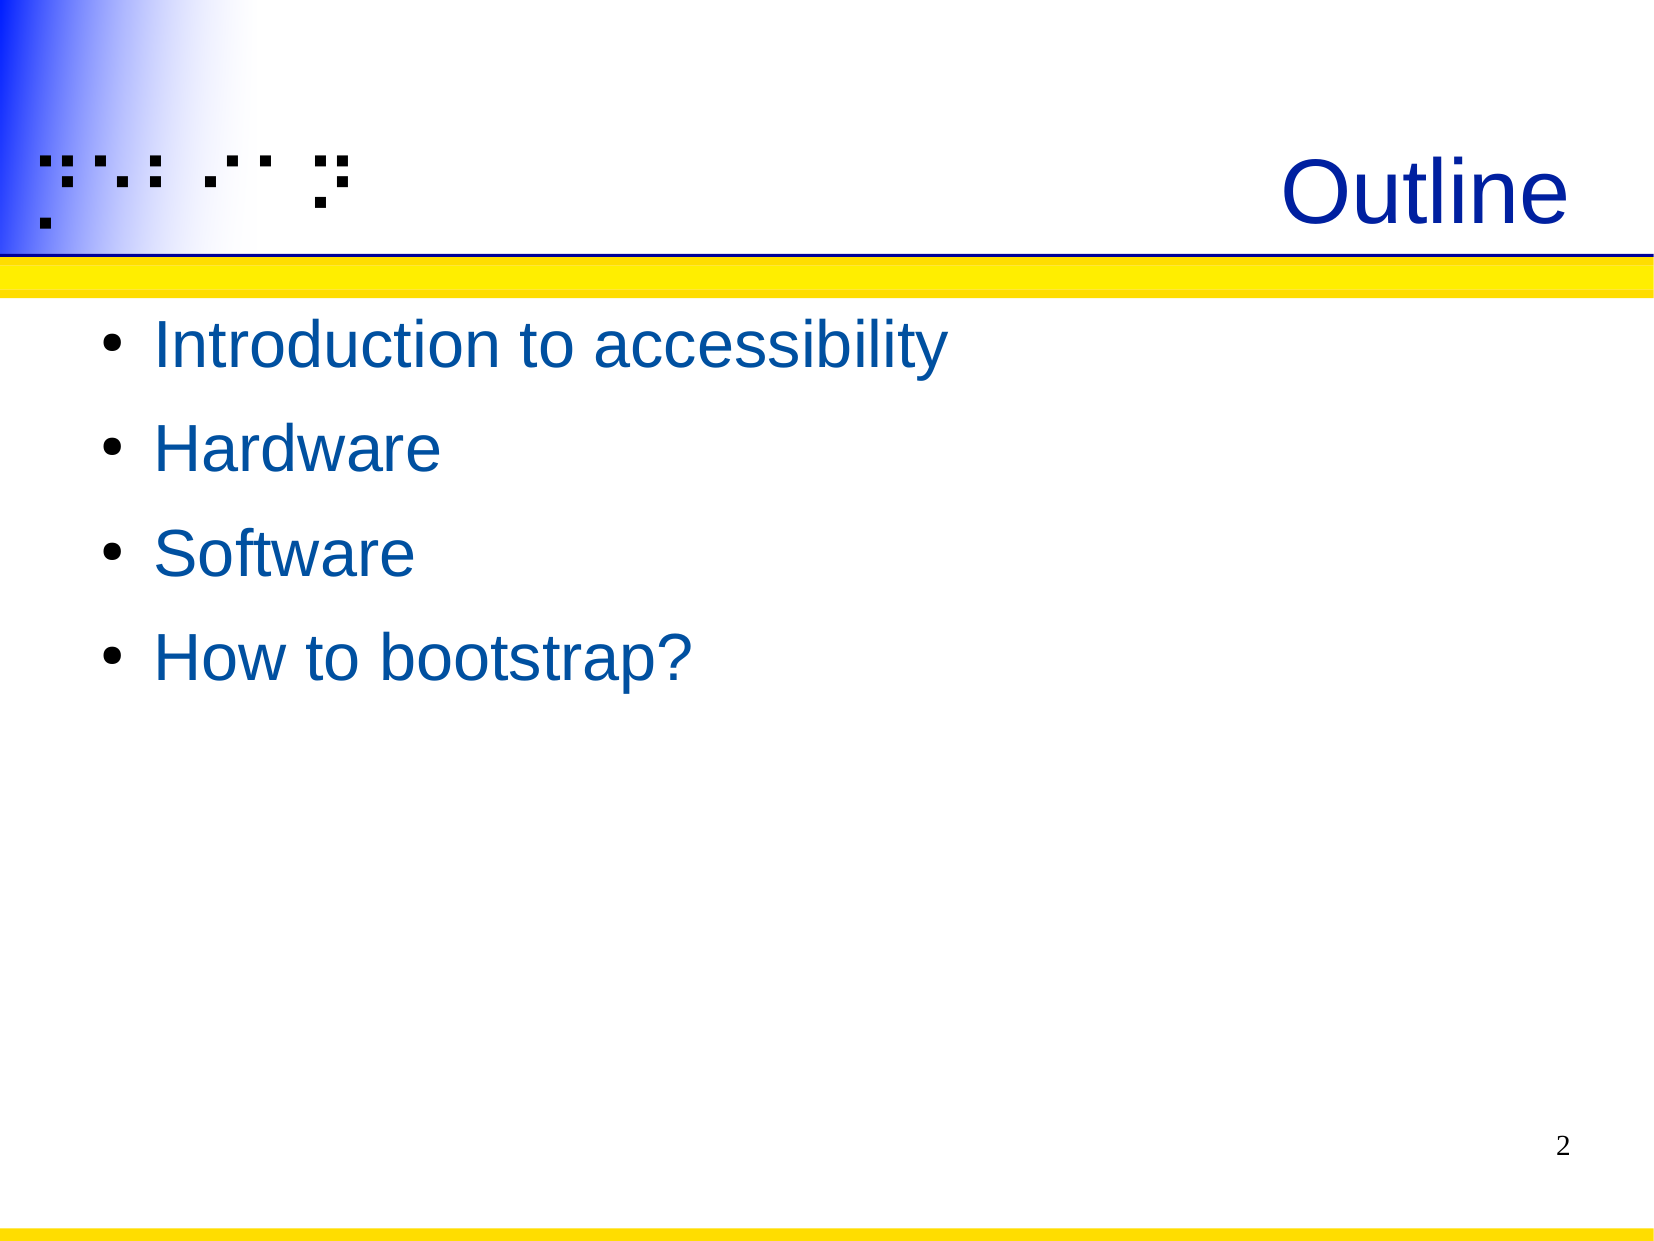

# Outline
Introduction to accessibility
Hardware
Software
How to bootstrap?
2